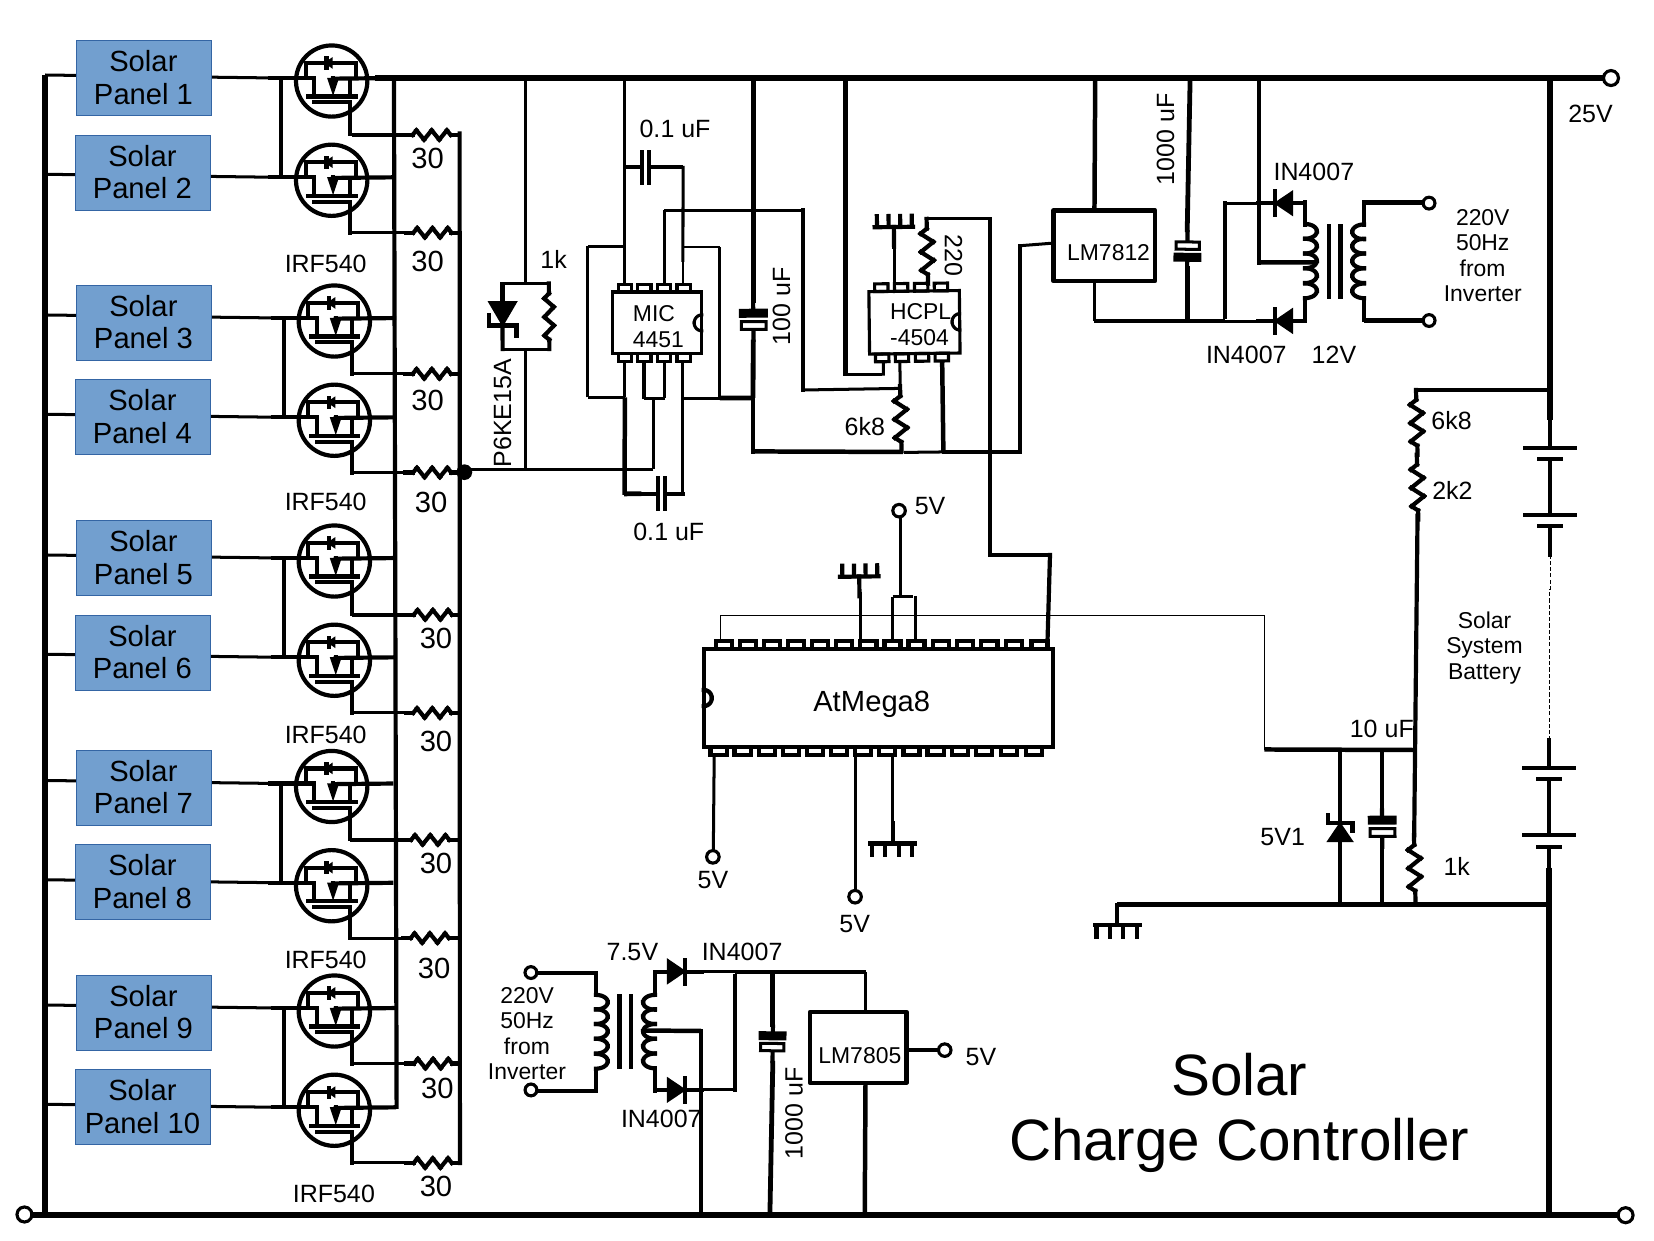

Solar
Panel 1
Solar
Panel 2
25V
0.1 uF
1000 uF
30
IN4007
220V 50Hz from Inverter
LM7812
220
30
1k
IRF540
100 uF
Solar
Panel 3
Solar
Panel 4
HCPL
-4504
MIC
4451
IN4007
12V
30
P6KE15A
6k8
6k8
2k2
30
IRF540
5V
0.1 uF
Solar
Panel 5
Solar
Panel 6
Solar System Battery
30
AtMega8
10 uF
IRF540
30
Solar
Panel 7
Solar
Panel 8
5V1
30
1k
5V
5V
7.5V
IN4007
IRF540
30
Solar
Panel 9
Solar
Panel 10
220V 50Hz from Inverter
LM7805
5V
Solar
Charge Controller
30
1000 uF
IN4007
30
IRF540